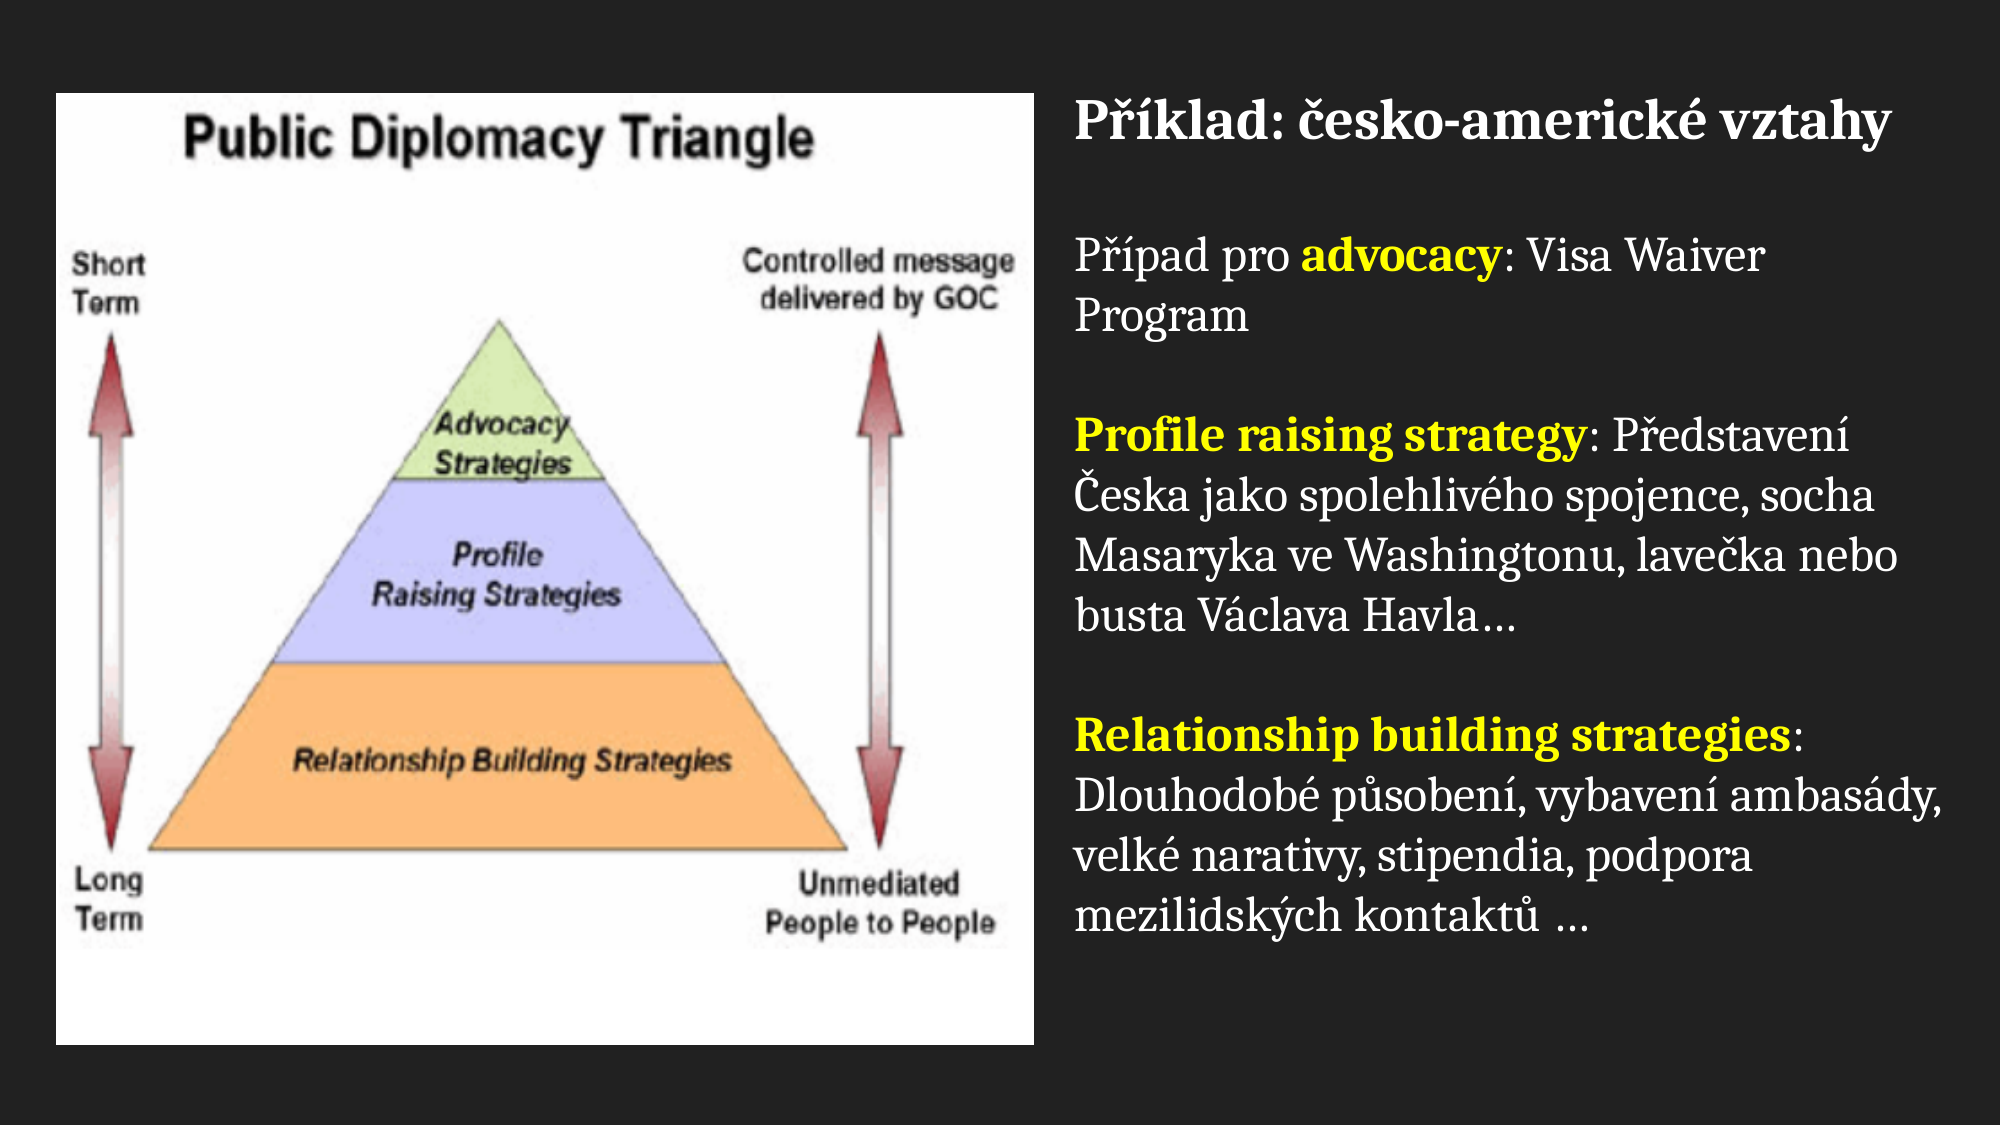

Příklad: česko-americké vztahy
Případ pro advocacy: Visa Waiver Program
Profile raising strategy: Představení Česka jako spolehlivého spojence, socha Masaryka ve Washingtonu, lavečka nebo busta Václava Havla…
Relationship building strategies: Dlouhodobé působení, vybavení ambasády, velké narativy, stipendia, podpora mezilidských kontaktů …